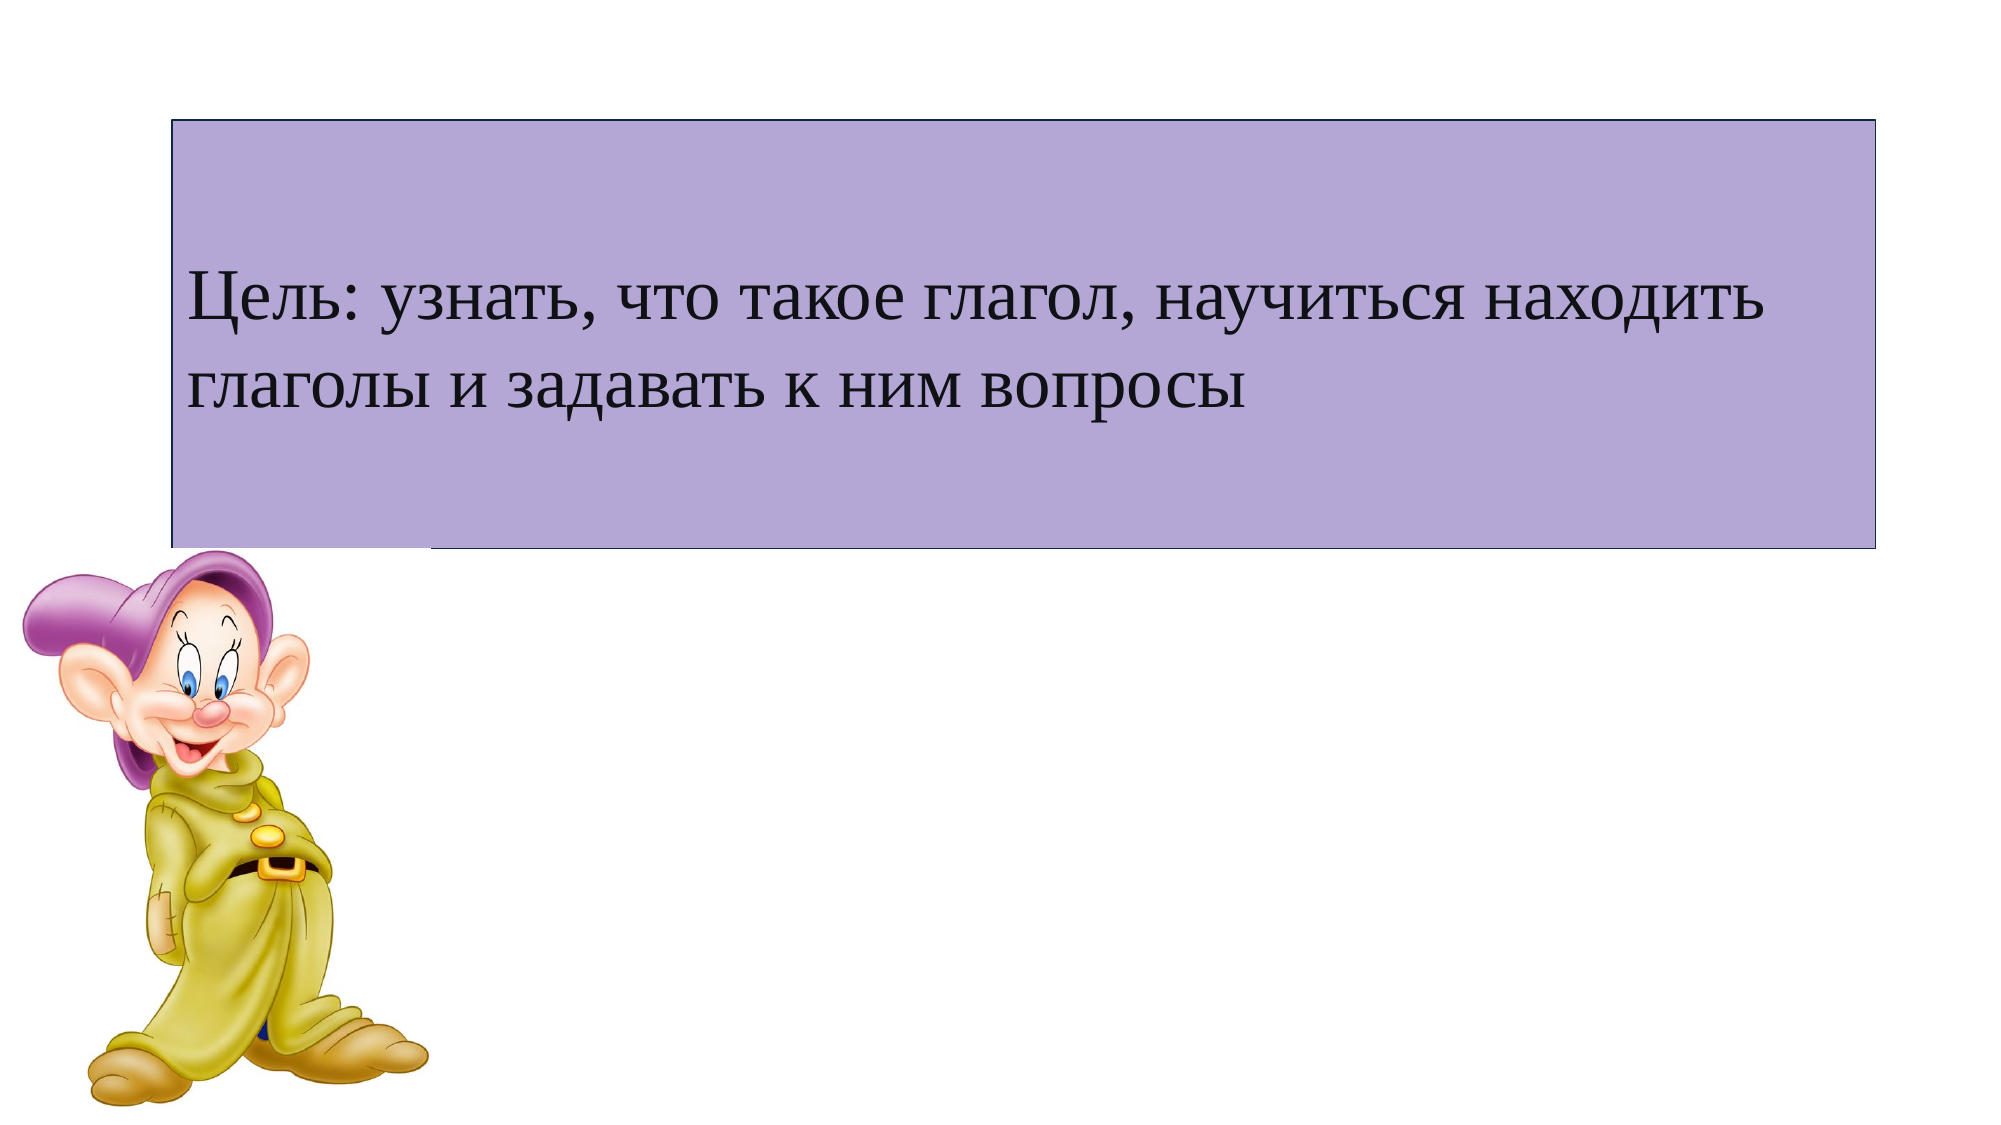

Цель: узнать, что такое глагол, научиться находить глаголы и задавать к ним вопросы